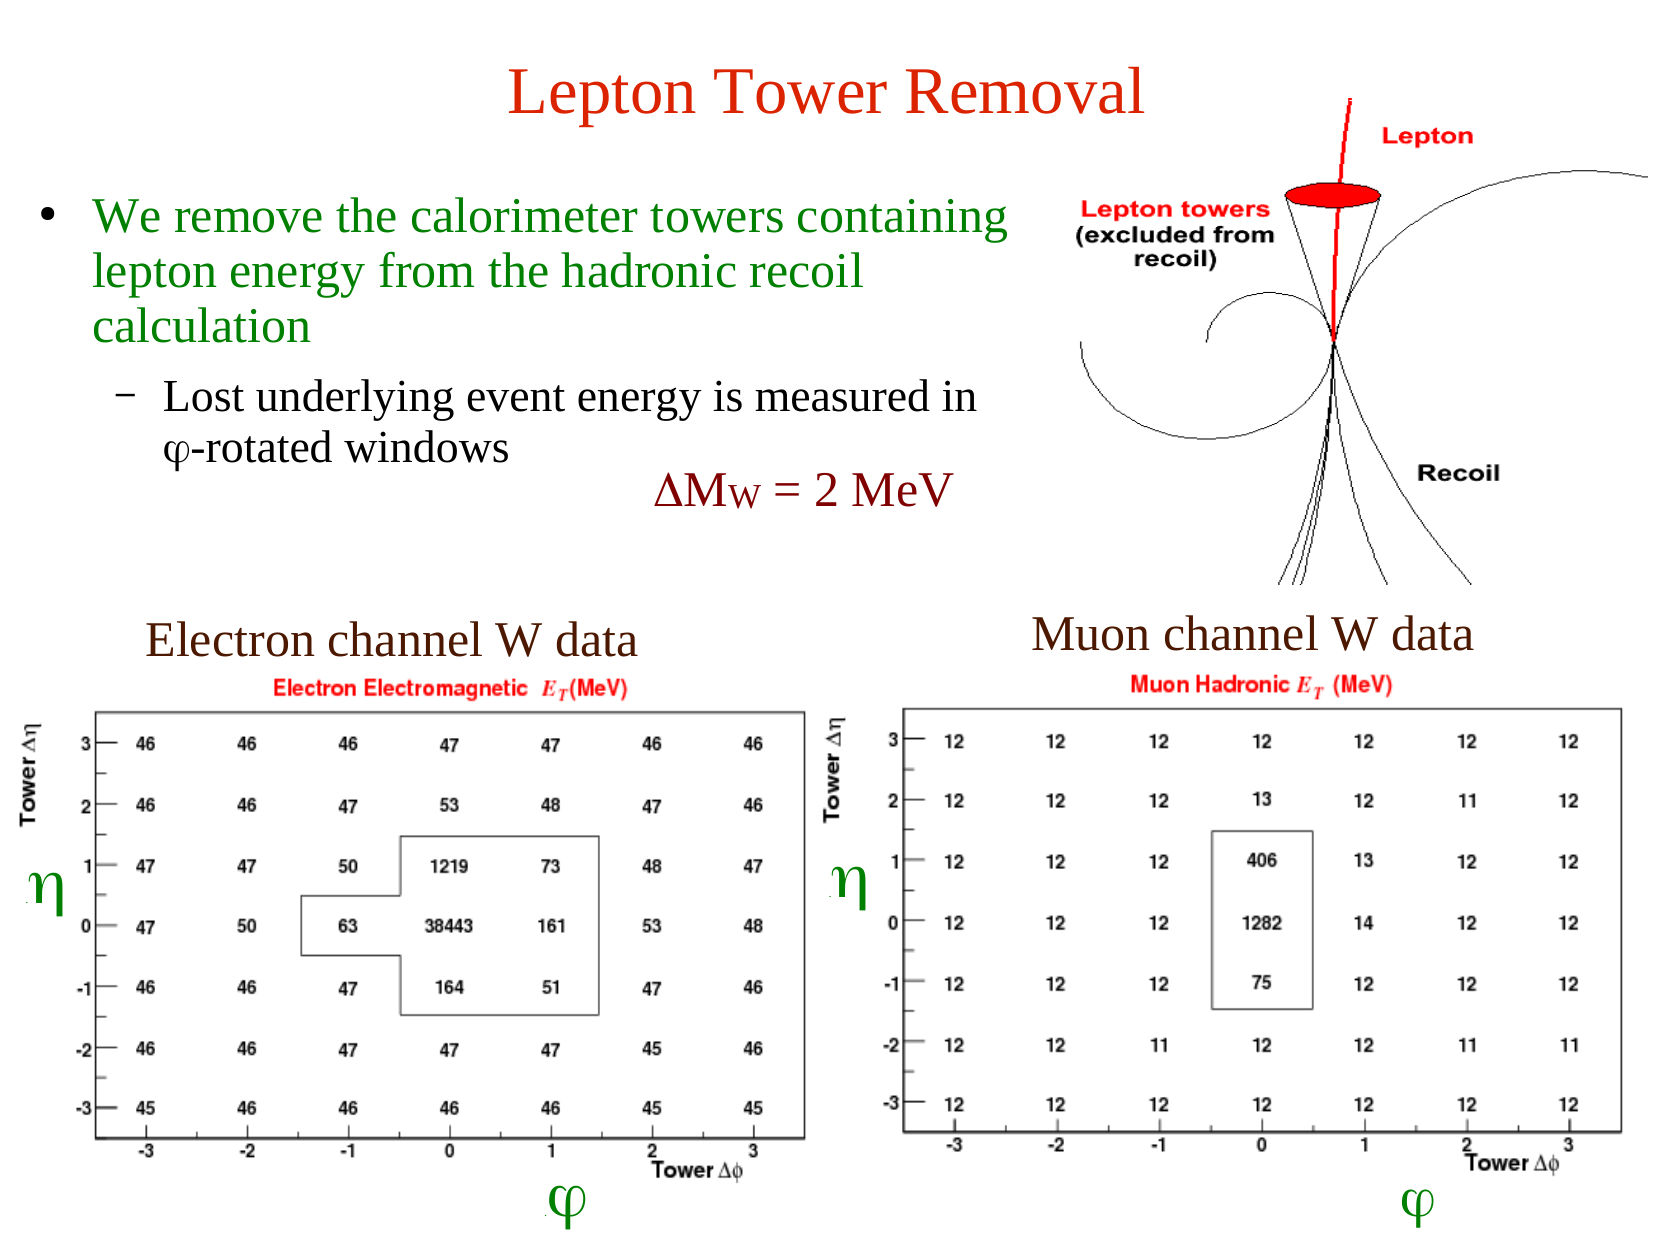

Lepton Tower Removal
# We remove the calorimeter towers containing lepton energy from the hadronic recoil calculation
Lost underlying event energy is measured in φ-rotated windows
ΔMW = 2 MeV
Muon channel W data
Electron channel W data
 .η
 .η
 .φ
φ